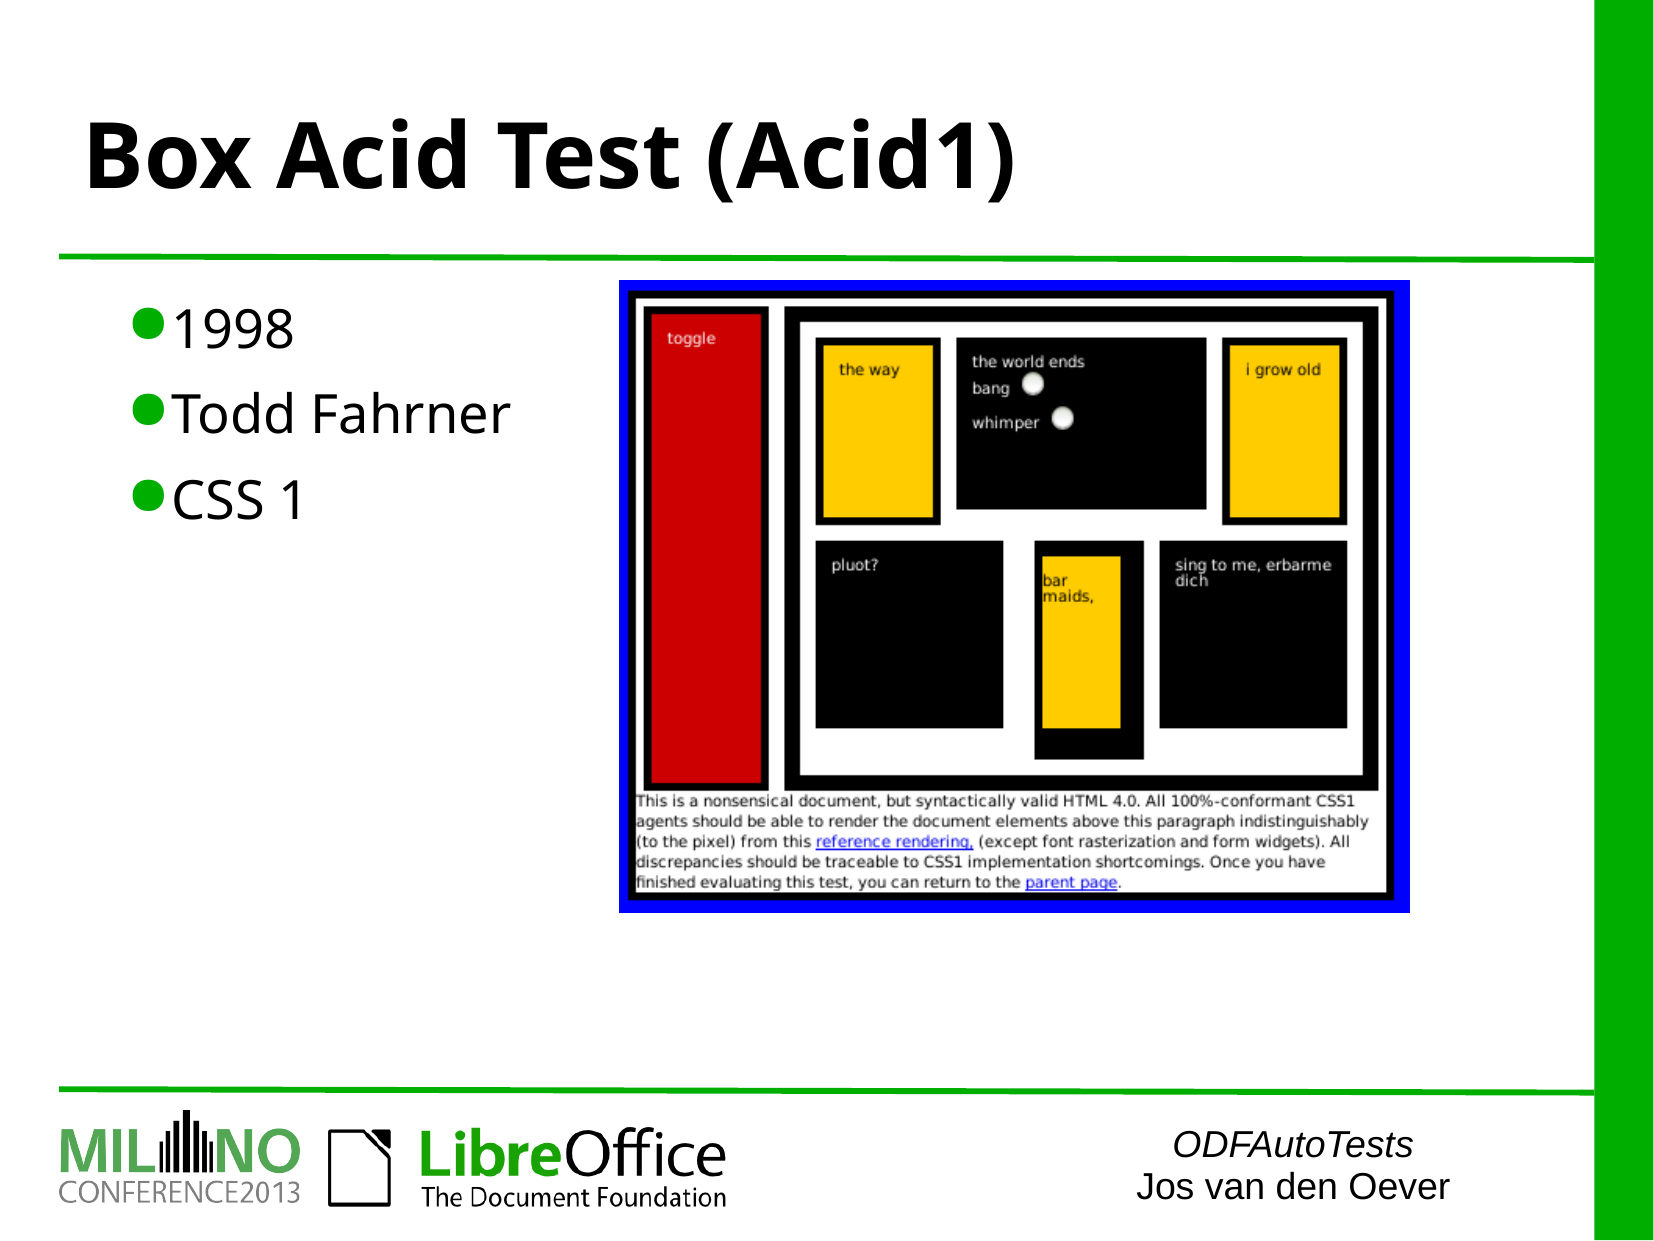

# Box Acid Test (Acid1)
1998
Todd Fahrner
CSS 1